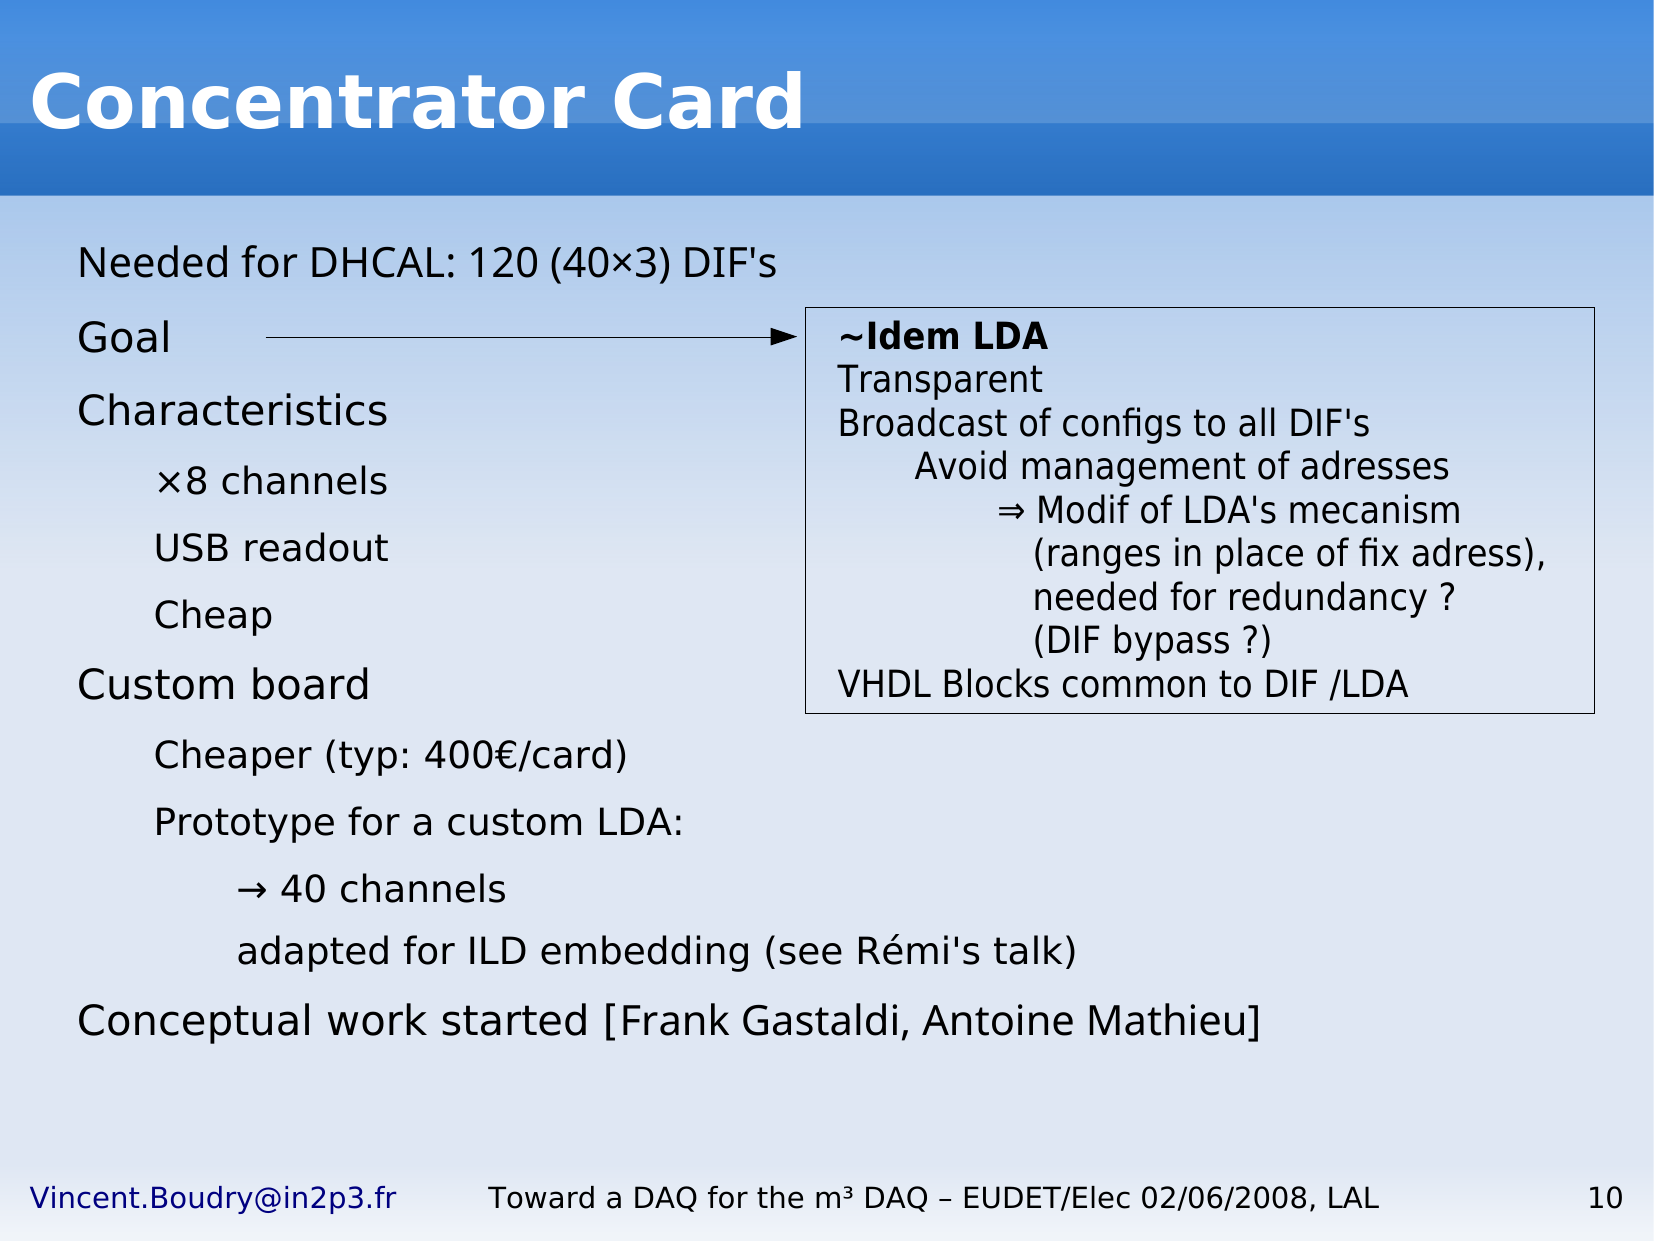

# Concentrator Card
Needed for DHCAL: 120 (40×3) DIF's
Goal
Characteristics
×8 channels
USB readout
Cheap
Custom board
Cheaper (typ: 400€/card)
Prototype for a custom LDA:
→ 40 channels
adapted for ILD embedding (see Rémi's talk)
Conceptual work started [Frank Gastaldi, Antoine Mathieu]
~Idem LDA
Transparent
Broadcast of configs to all DIF's
Avoid management of adresses
⇒ Modif of LDA's mecanism (ranges in place of fix adress), needed for redundancy ?
(DIF bypass ?)
VHDL Blocks common to DIF /LDA
Toward a DAQ for the m³ DAQ – EUDET/Elec 02/06/2008, LAL
10